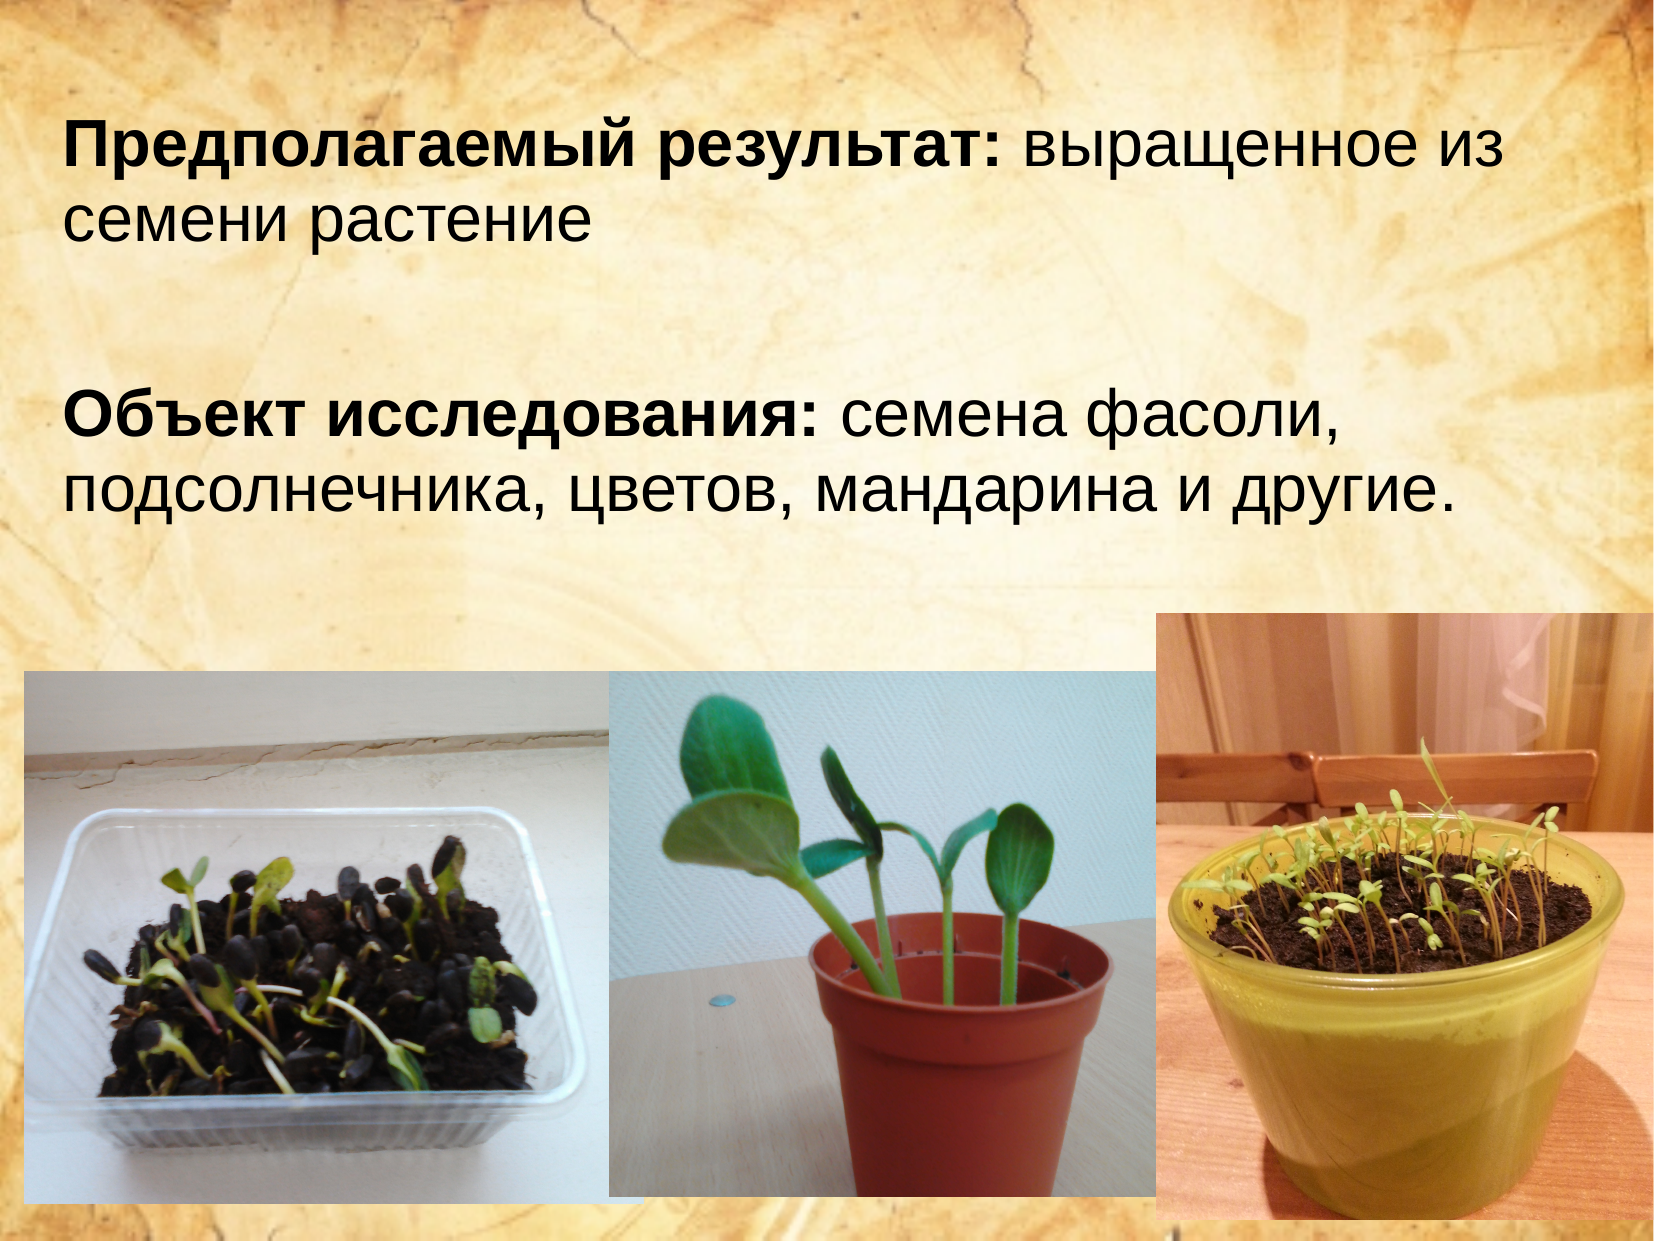

Предполагаемый результат: выращенное из семени растение
Объект исследования: семена фасоли, подсолнечника, цветов, мандарина и другие.